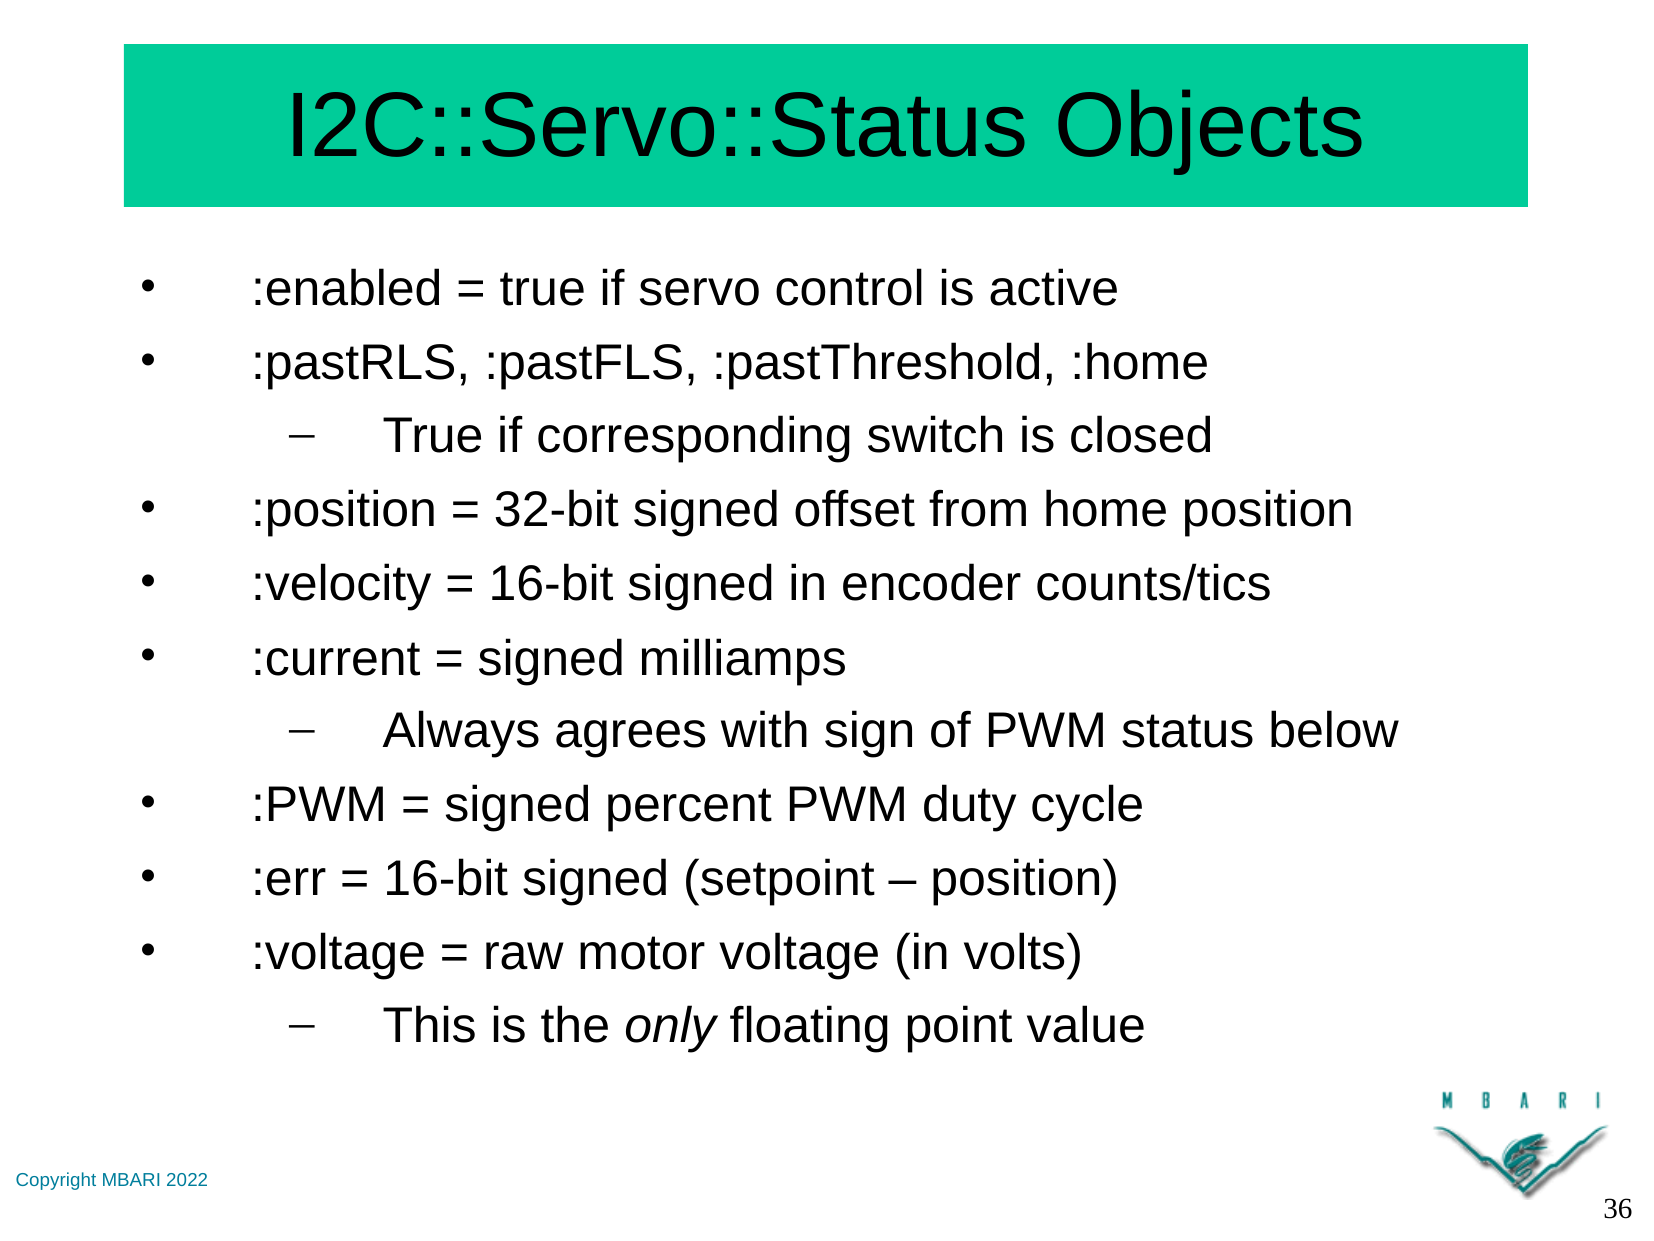

# I2C::Servo::Status Objects
:enabled = true if servo control is active
:pastRLS, :pastFLS, :pastThreshold, :home
True if corresponding switch is closed
:position = 32-bit signed offset from home position
:velocity = 16-bit signed in encoder counts/tics
:current = signed milliamps
Always agrees with sign of PWM status below
:PWM = signed percent PWM duty cycle
:err = 16-bit signed (setpoint – position)
:voltage = raw motor voltage (in volts)
This is the only floating point value